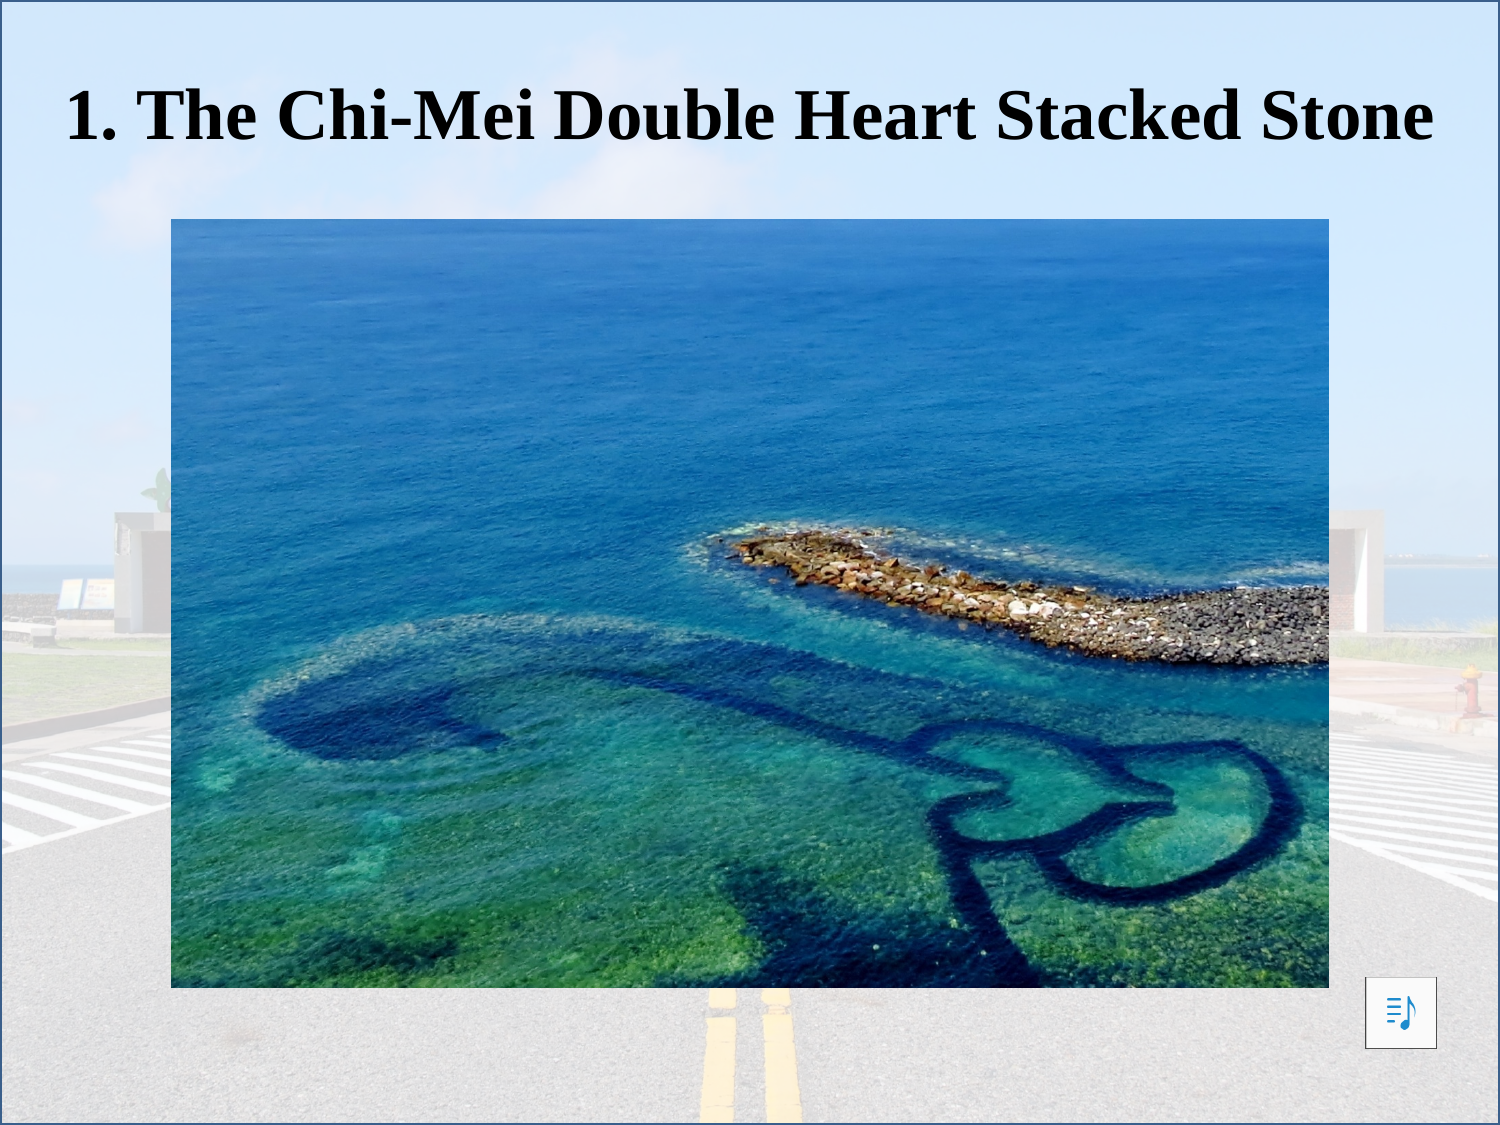

# 1. The Chi-Mei Double Heart Stacked Stone